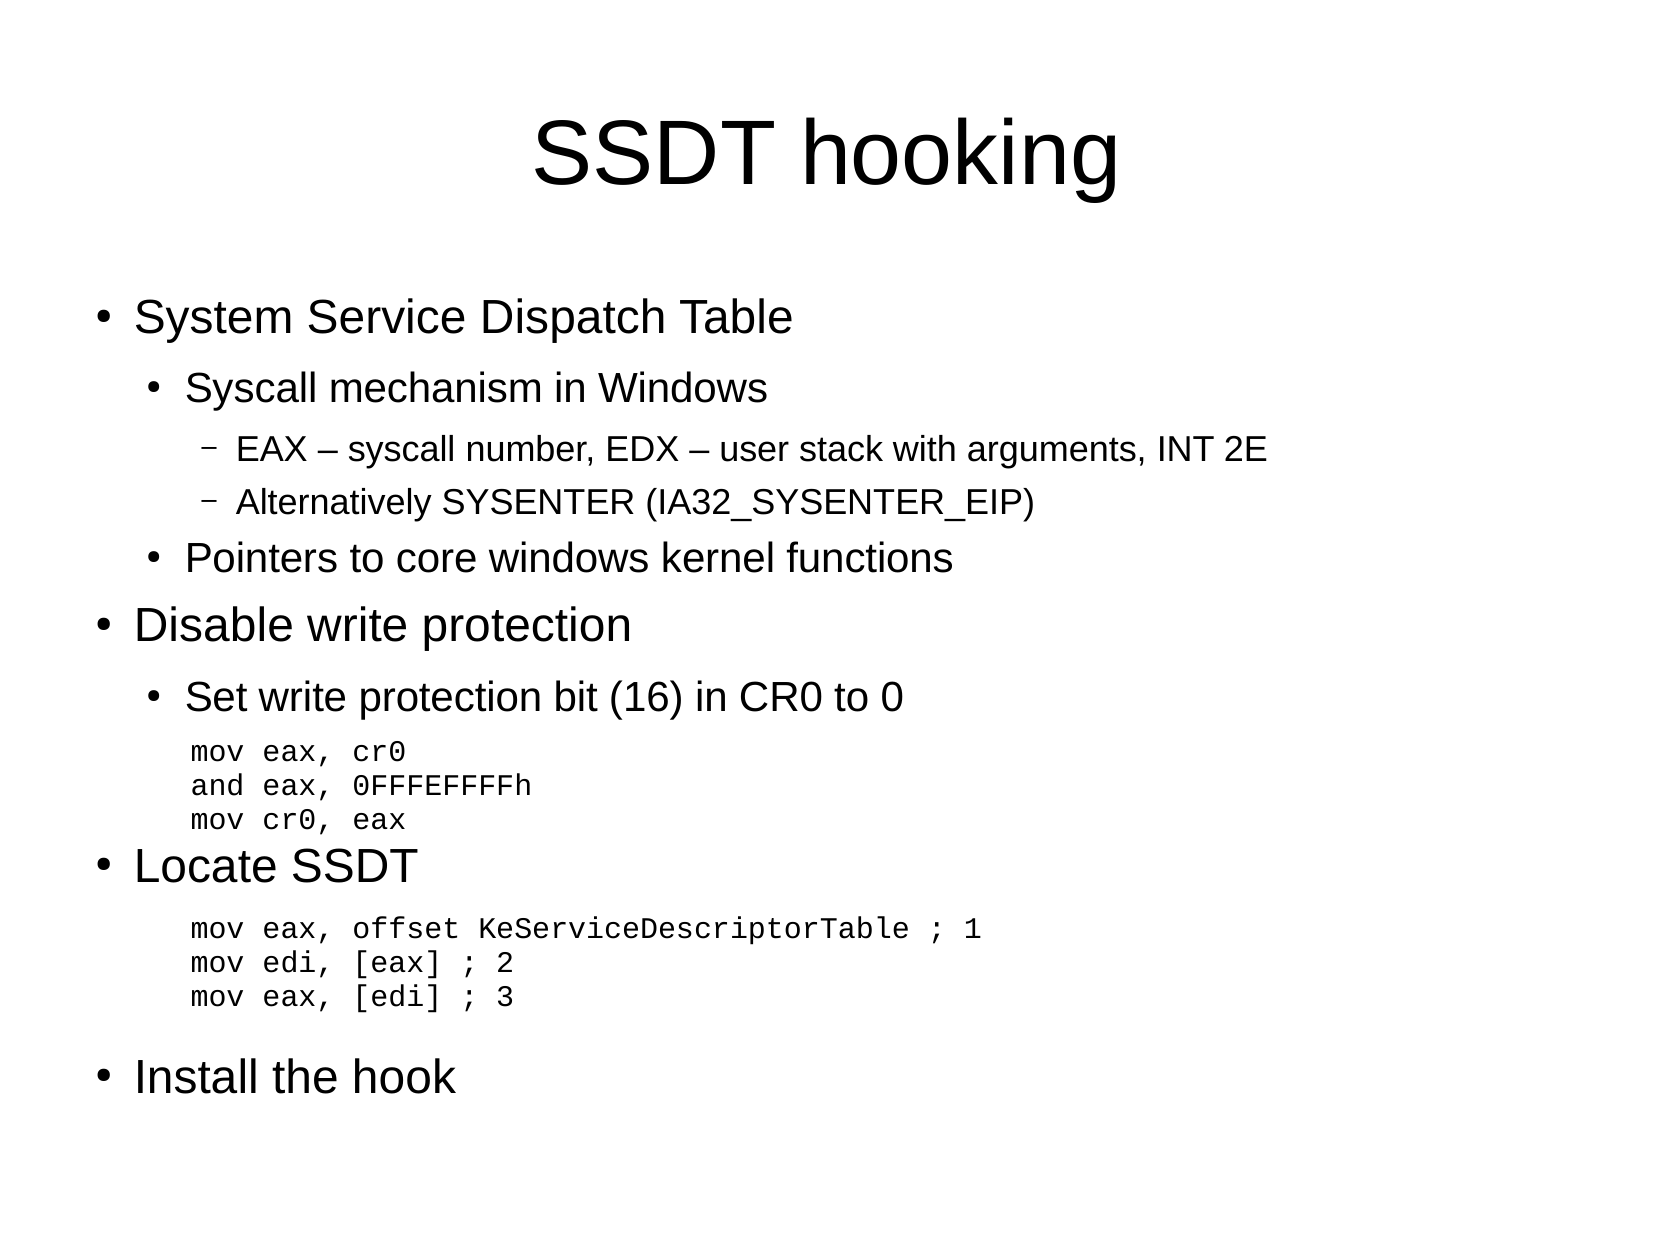

# SSDT hooking
System Service Dispatch Table
Syscall mechanism in Windows
EAX – syscall number, EDX – user stack with arguments, INT 2E
Alternatively SYSENTER (IA32_SYSENTER_EIP)
Pointers to core windows kernel functions
Disable write protection
Set write protection bit (16) in CR0 to 0
 mov eax, cr0
 and eax, 0FFFEFFFFh
 mov cr0, eax
Locate SSDT
 mov eax, offset KeServiceDescriptorTable ; 1
 mov edi, [eax] ; 2
 mov eax, [edi] ; 3
Install the hook